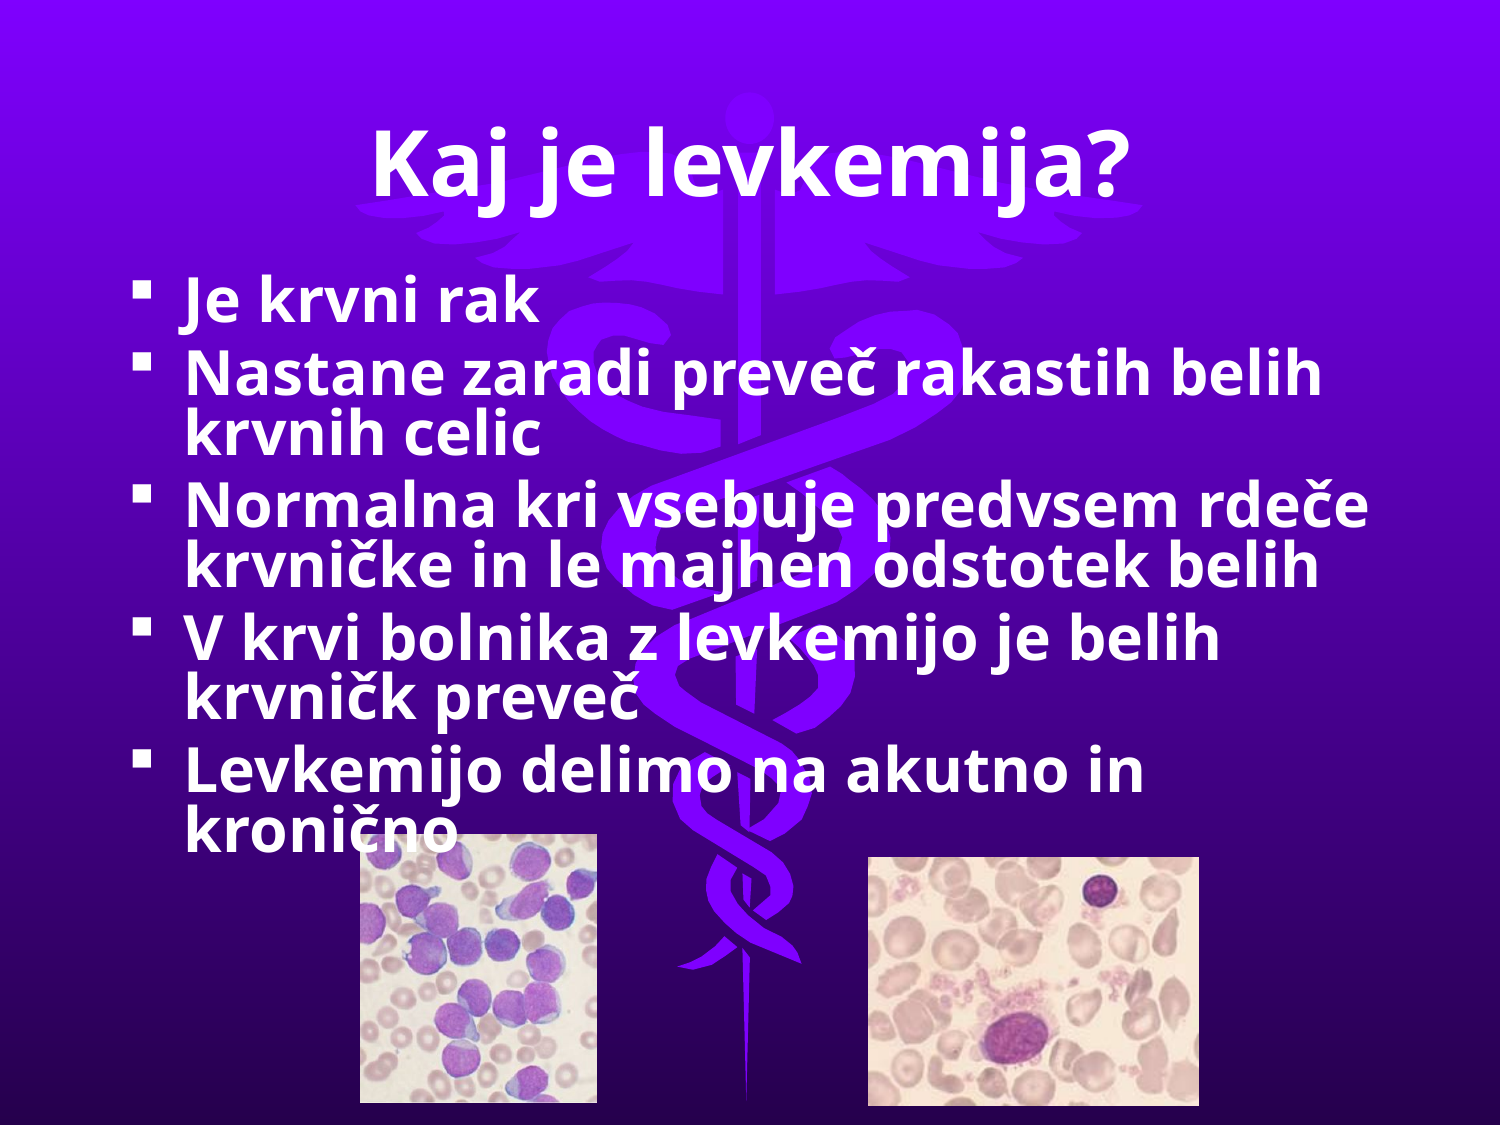

# Kaj je levkemija?
Je krvni rak
Nastane zaradi preveč rakastih belih krvnih celic
Normalna kri vsebuje predvsem rdeče krvničke in le majhen odstotek belih
V krvi bolnika z levkemijo je belih krvničk preveč
Levkemijo delimo na akutno in kronično